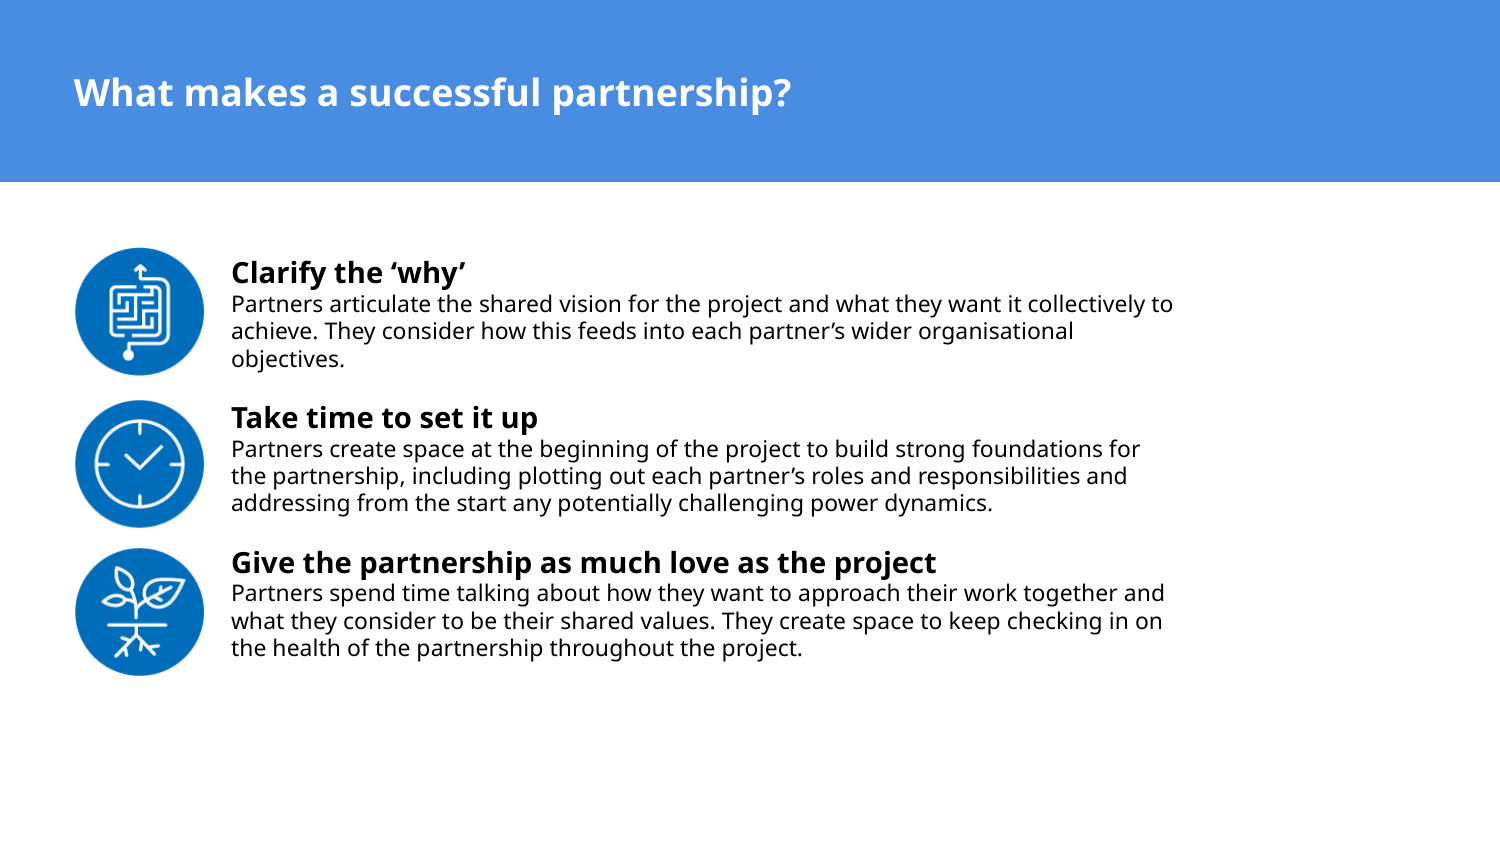

What makes a successful partnership?
Clarify the ‘why’
Partners articulate the shared vision for the project and what they want it collectively to achieve. They consider how this feeds into each partner’s wider organisational objectives.
Take time to set it up
Partners create space at the beginning of the project to build strong foundations for the partnership, including plotting out each partner’s roles and responsibilities and addressing from the start any potentially challenging power dynamics.
Give the partnership as much love as the project
Partners spend time talking about how they want to approach their work together and what they consider to be their shared values. They create space to keep checking in on the health of the partnership throughout the project.